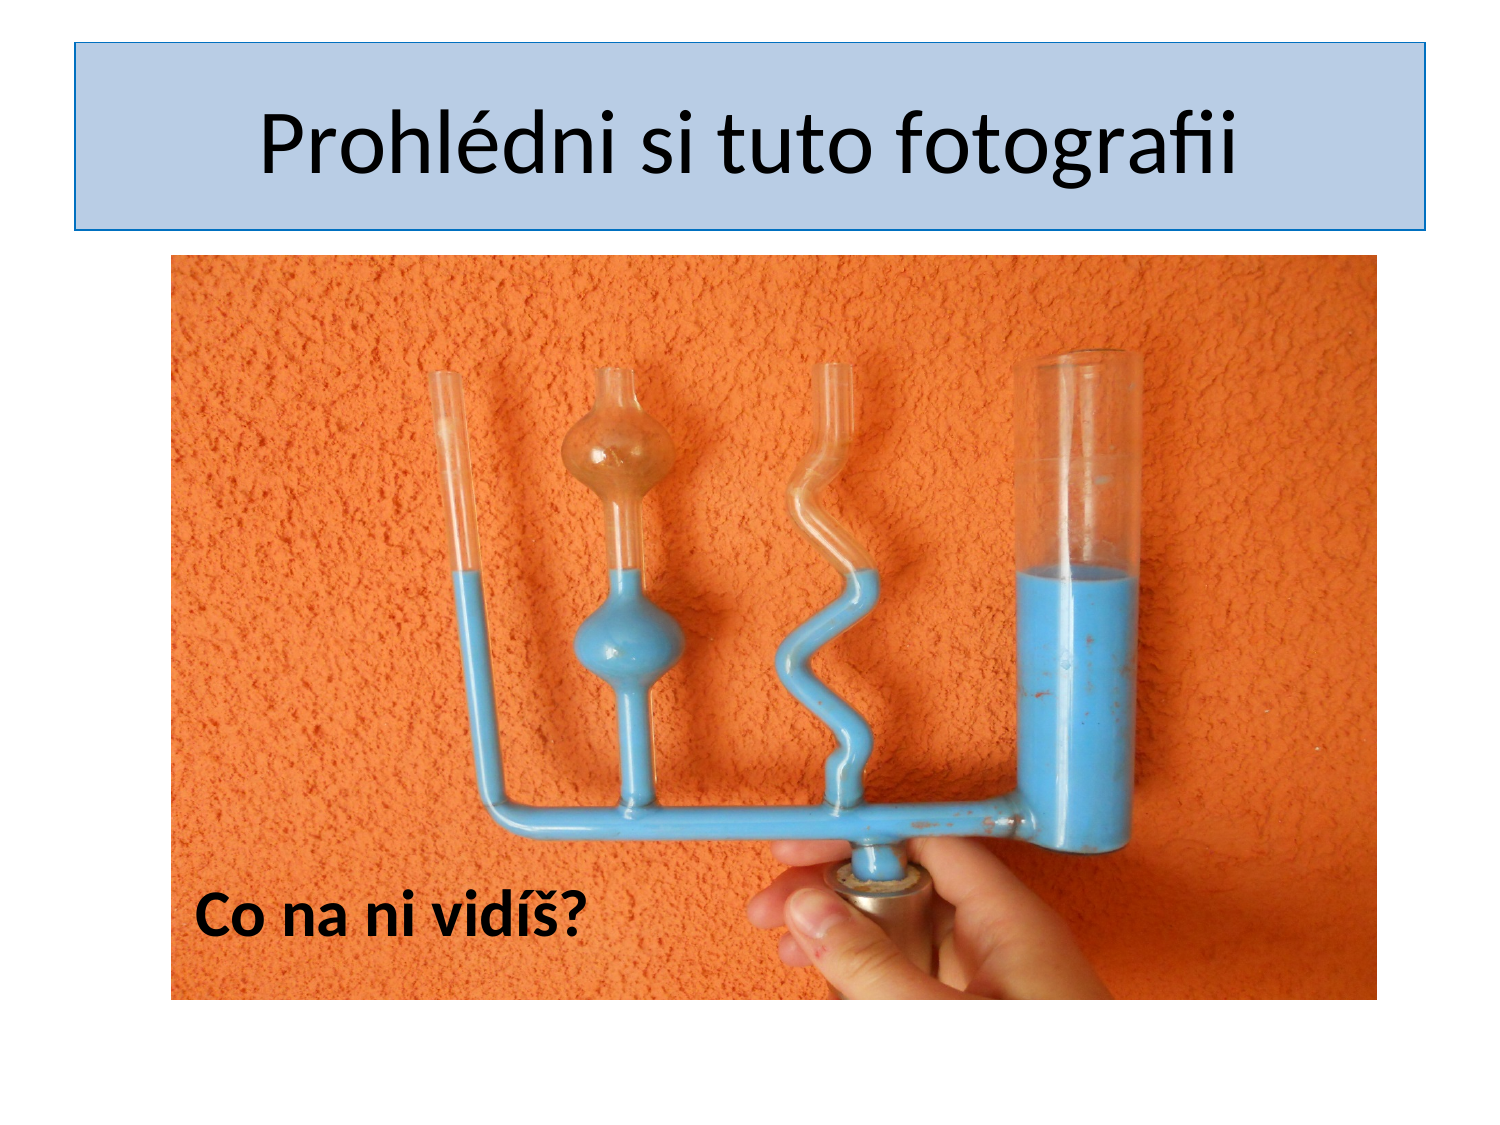

# Prohlédni si tuto fotografii
 Co na ni vidíš?